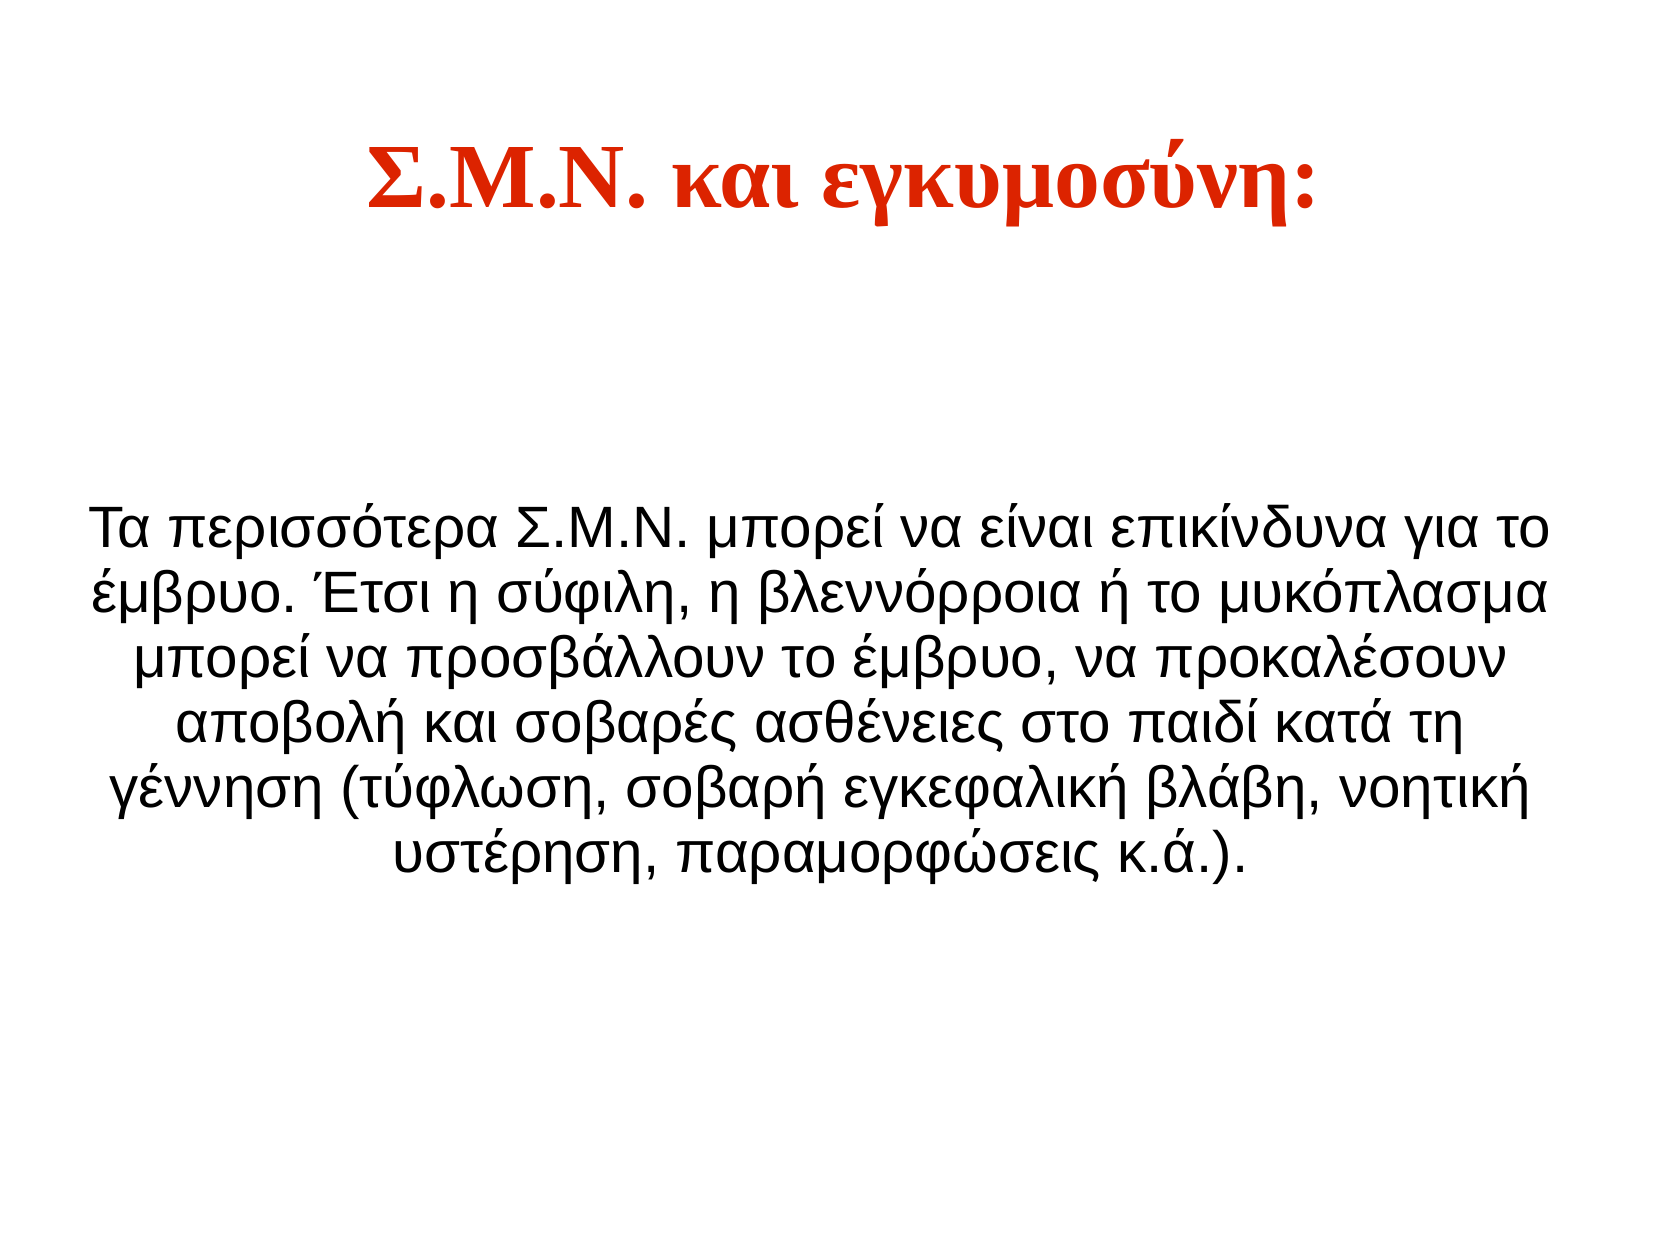

# Σ.Μ.Ν. και εγκυμοσύνη:
Τα περισσότερα Σ.Μ.Ν. μπορεί να είναι επικίνδυνα για το έμβρυο. Έτσι η σύφιλη, η βλεννόρροια ή το μυκόπλασμα μπορεί να προσβάλλουν το έμβρυο, να προκαλέσουν αποβολή και σοβαρές ασθένειες στο παιδί κατά τη γέννηση (τύφλωση, σοβαρή εγκεφαλική βλάβη, νοητική υστέρηση, παραμορφώσεις κ.ά.).